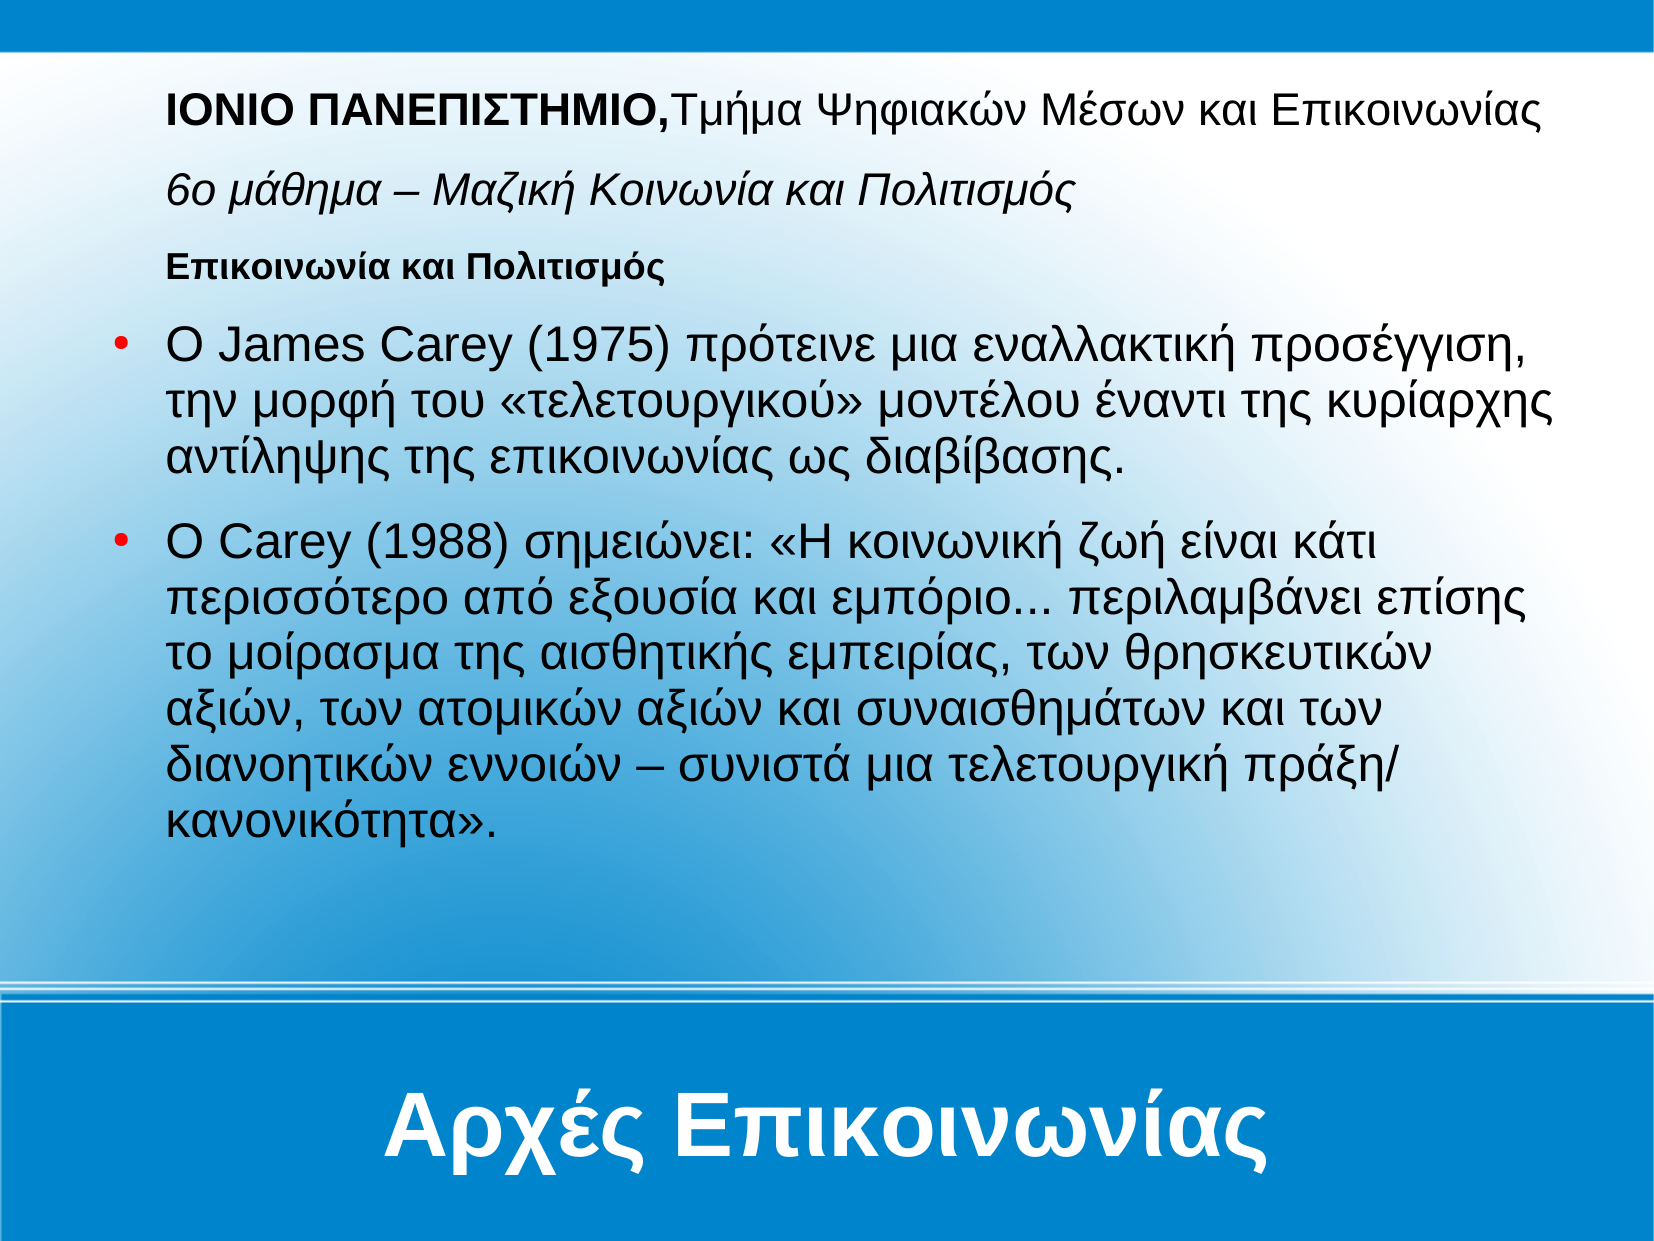

ΙΟΝΙΟ ΠΑΝΕΠΙΣΤΗΜΙΟ,Τμήμα Ψηφιακών Μέσων και Επικοινωνίας
6ο μάθημα – Μαζική Κοινωνία και Πολιτισμός
Επικοινωνία και Πολιτισμός
Ο James Carey (1975) πρότεινε μια εναλλακτική προσέγγιση, την μορφή του «τελετουργικού» μοντέλου έναντι της κυρίαρχης αντίληψης της επικοινωνίας ως διαβίβασης.
Ο Carey (1988) σημειώνει: «Η κοινωνική ζωή είναι κάτι περισσότερο από εξουσία και εμπόριο... περιλαμβάνει επίσης το μοίρασμα της αισθητικής εμπειρίας, των θρησκευτικών αξιών, των ατομικών αξιών και συναισθημάτων και των διανοητικών εννοιών – συνιστά μια τελετουργική πράξη/ κανονικότητα».
# Αρχές Επικοινωνίας